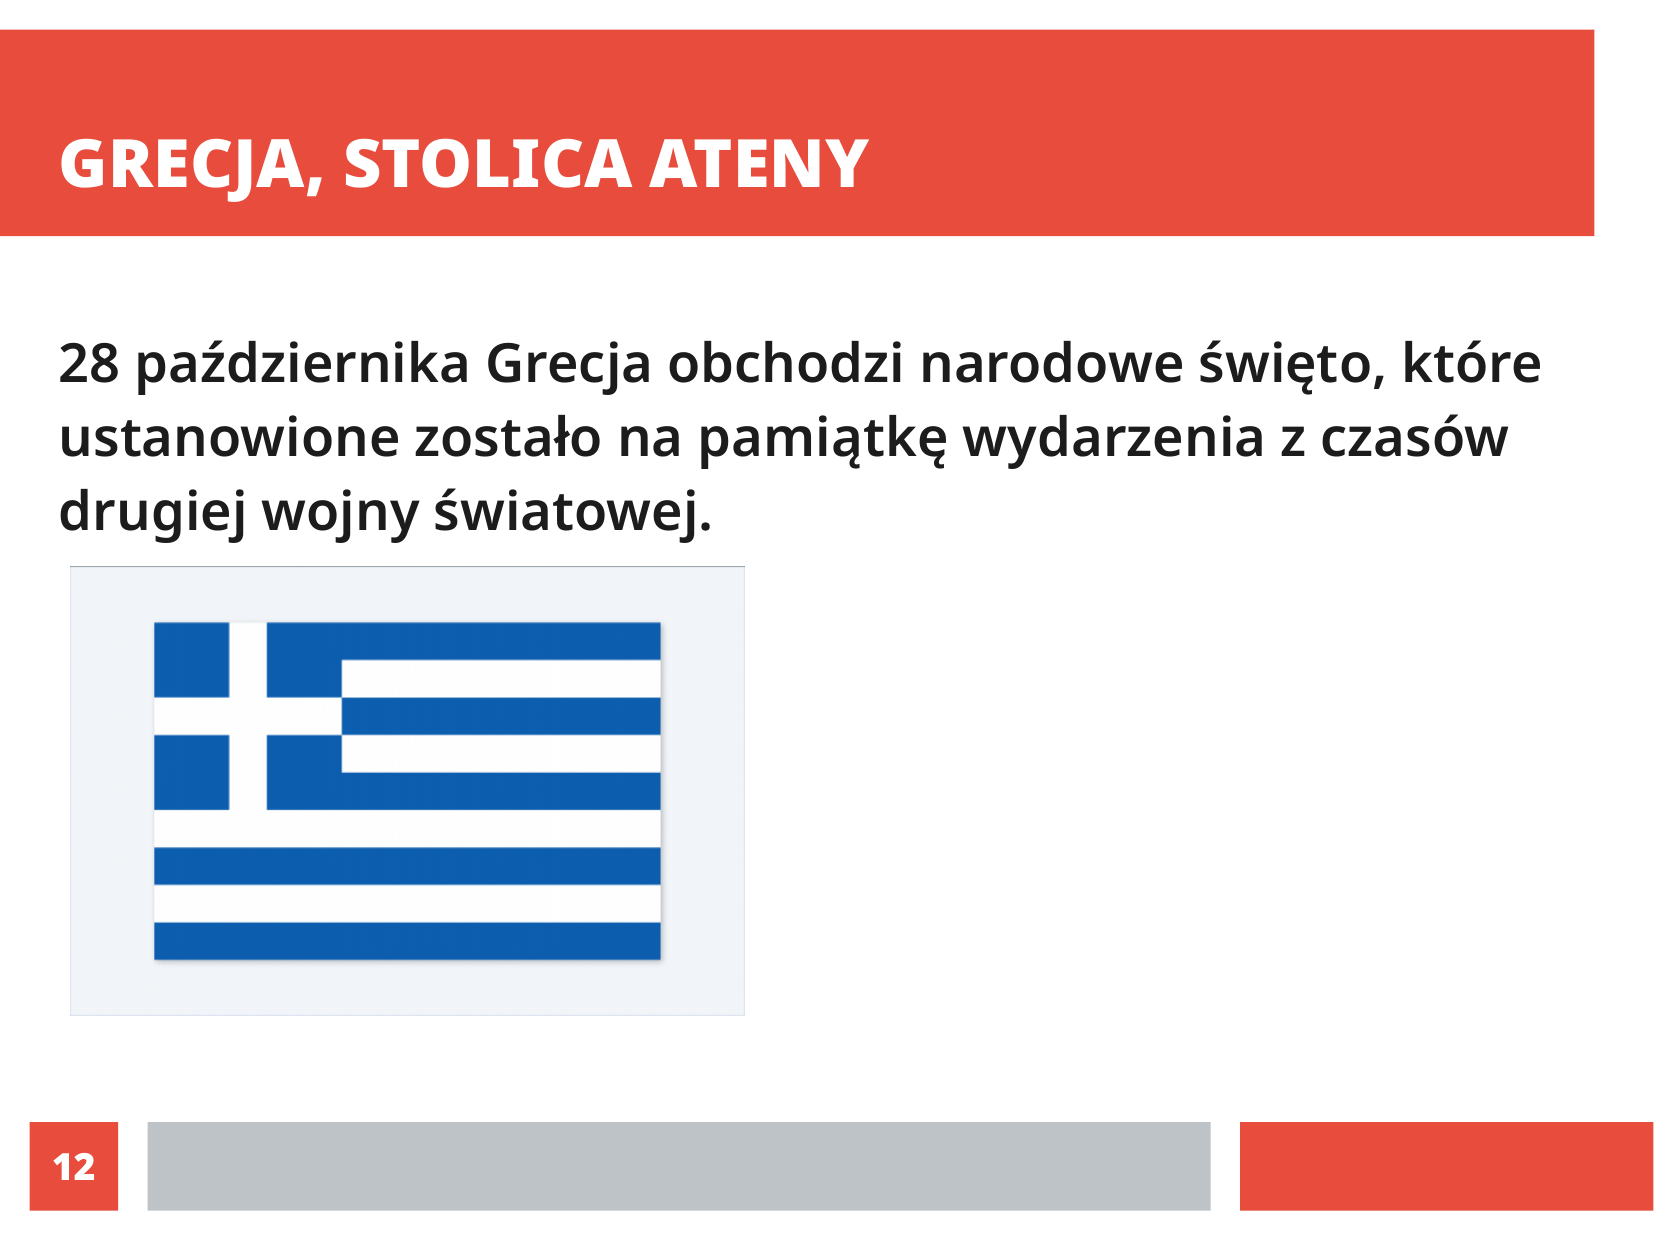

# GRECJA, STOLICA ATENY
28 października Grecja obchodzi narodowe święto, które ustanowione zostało na pamiątkę wydarzenia z czasów drugiej wojny światowej.
12